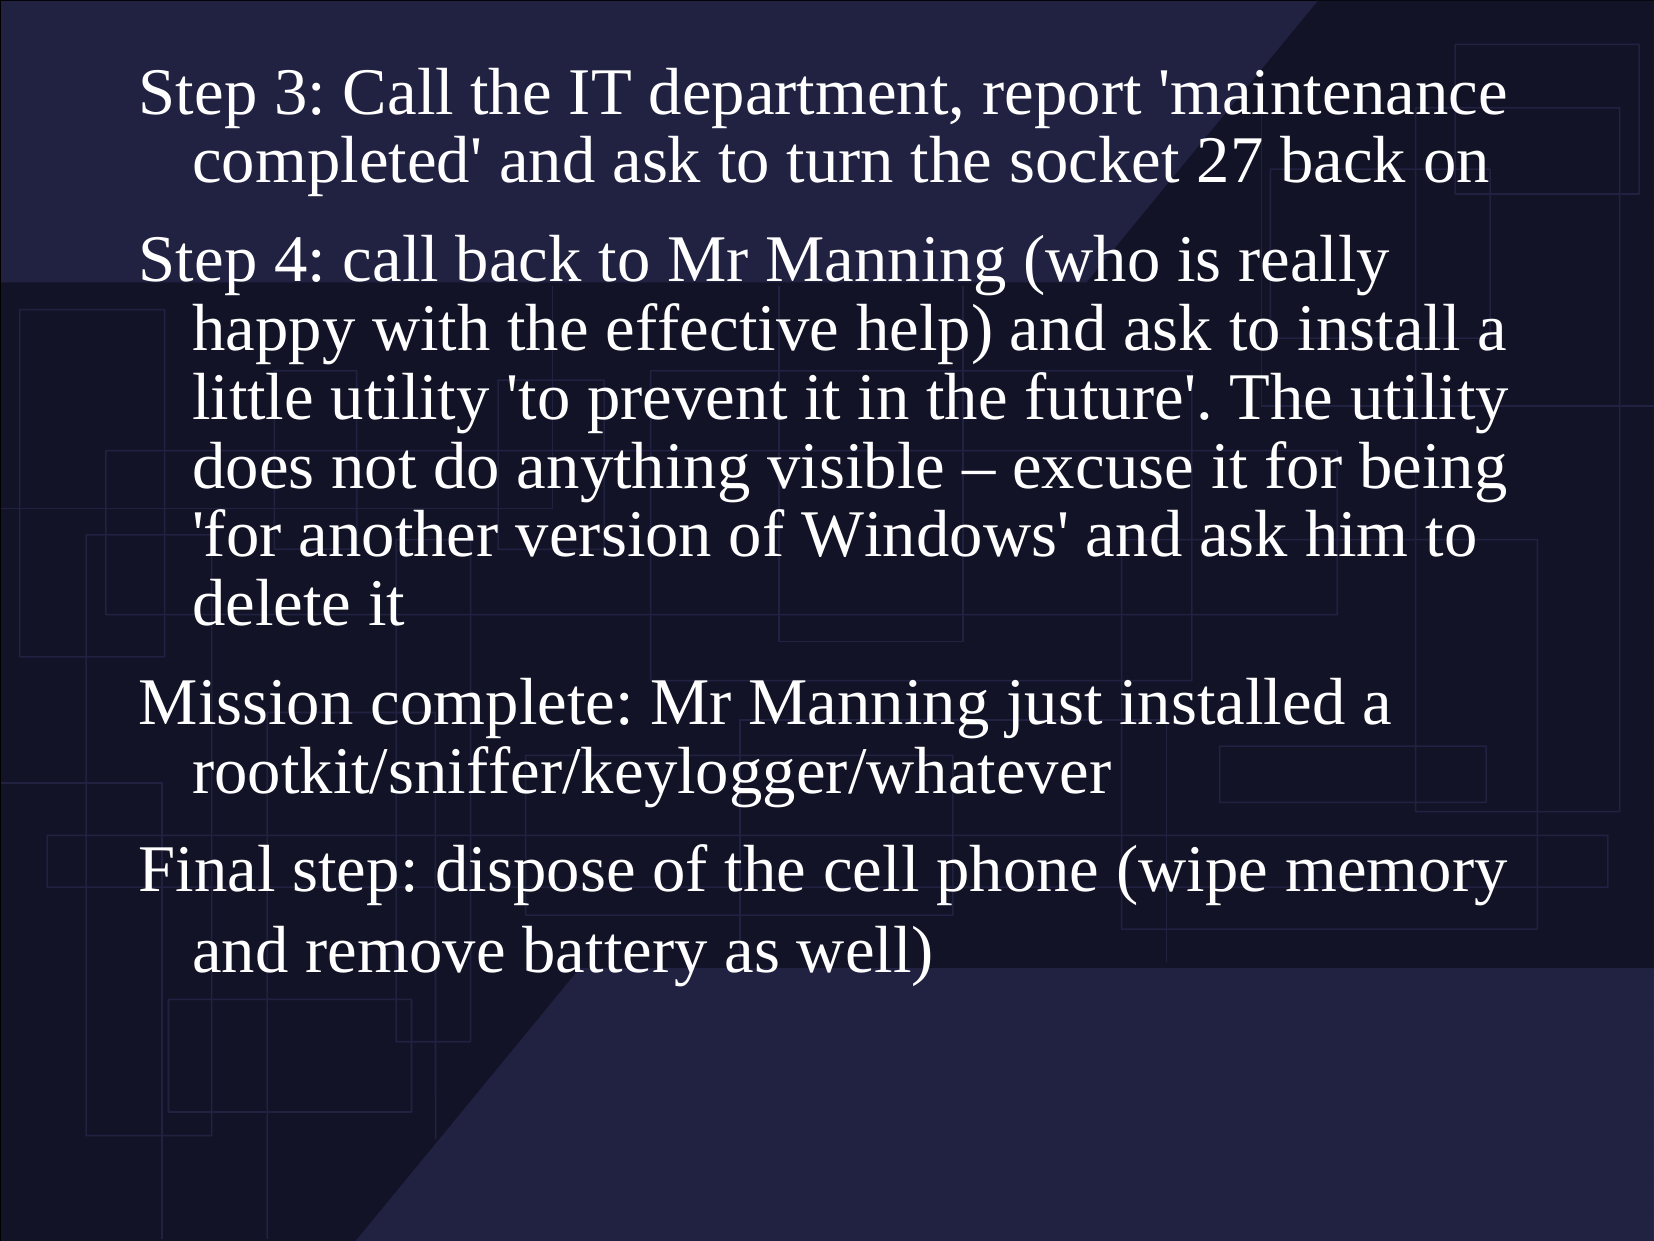

# Step 3: Call the IT department, report 'maintenance completed' and ask to turn the socket 27 back on
Step 4: call back to Mr Manning (who is really happy with the effective help) and ask to install a little utility 'to prevent it in the future'. The utility does not do anything visible – excuse it for being 'for another version of Windows' and ask him to delete it
Mission complete: Mr Manning just installed a rootkit/sniffer/keylogger/whatever
Final step: dispose of the cell phone (wipe memory and remove battery as well)‏